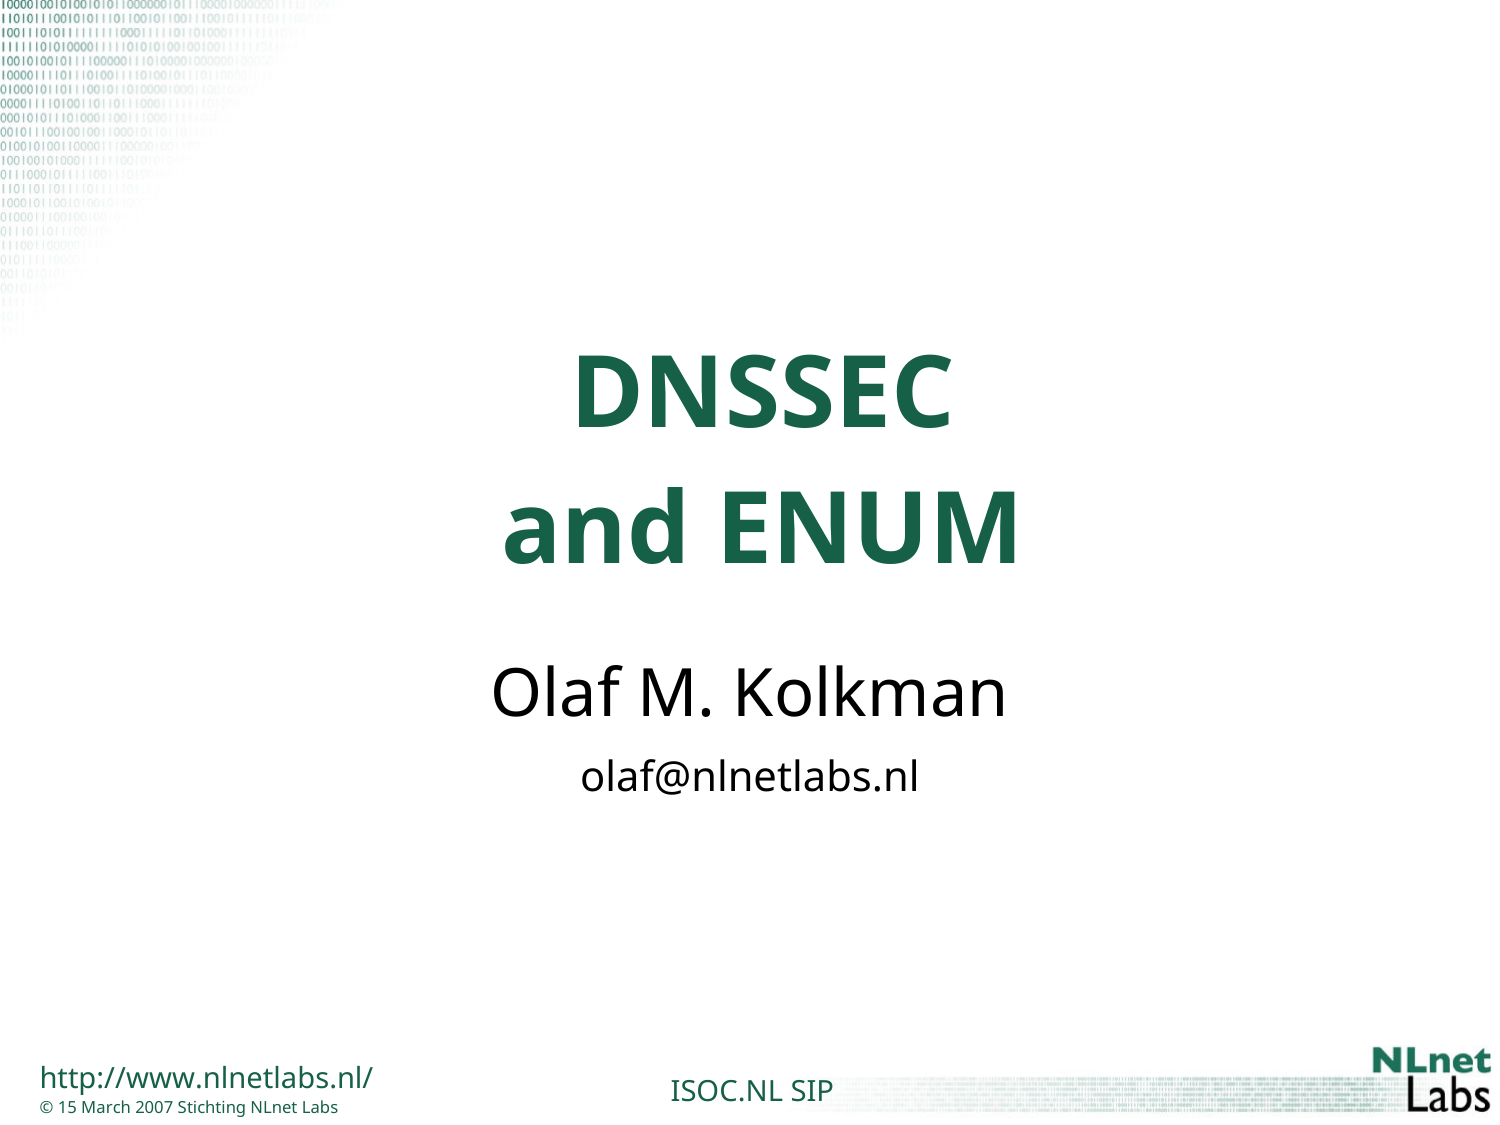

# DNSSEC and ENUM
Olaf M. Kolkman
olaf@nlnetlabs.nl
15 March 2007